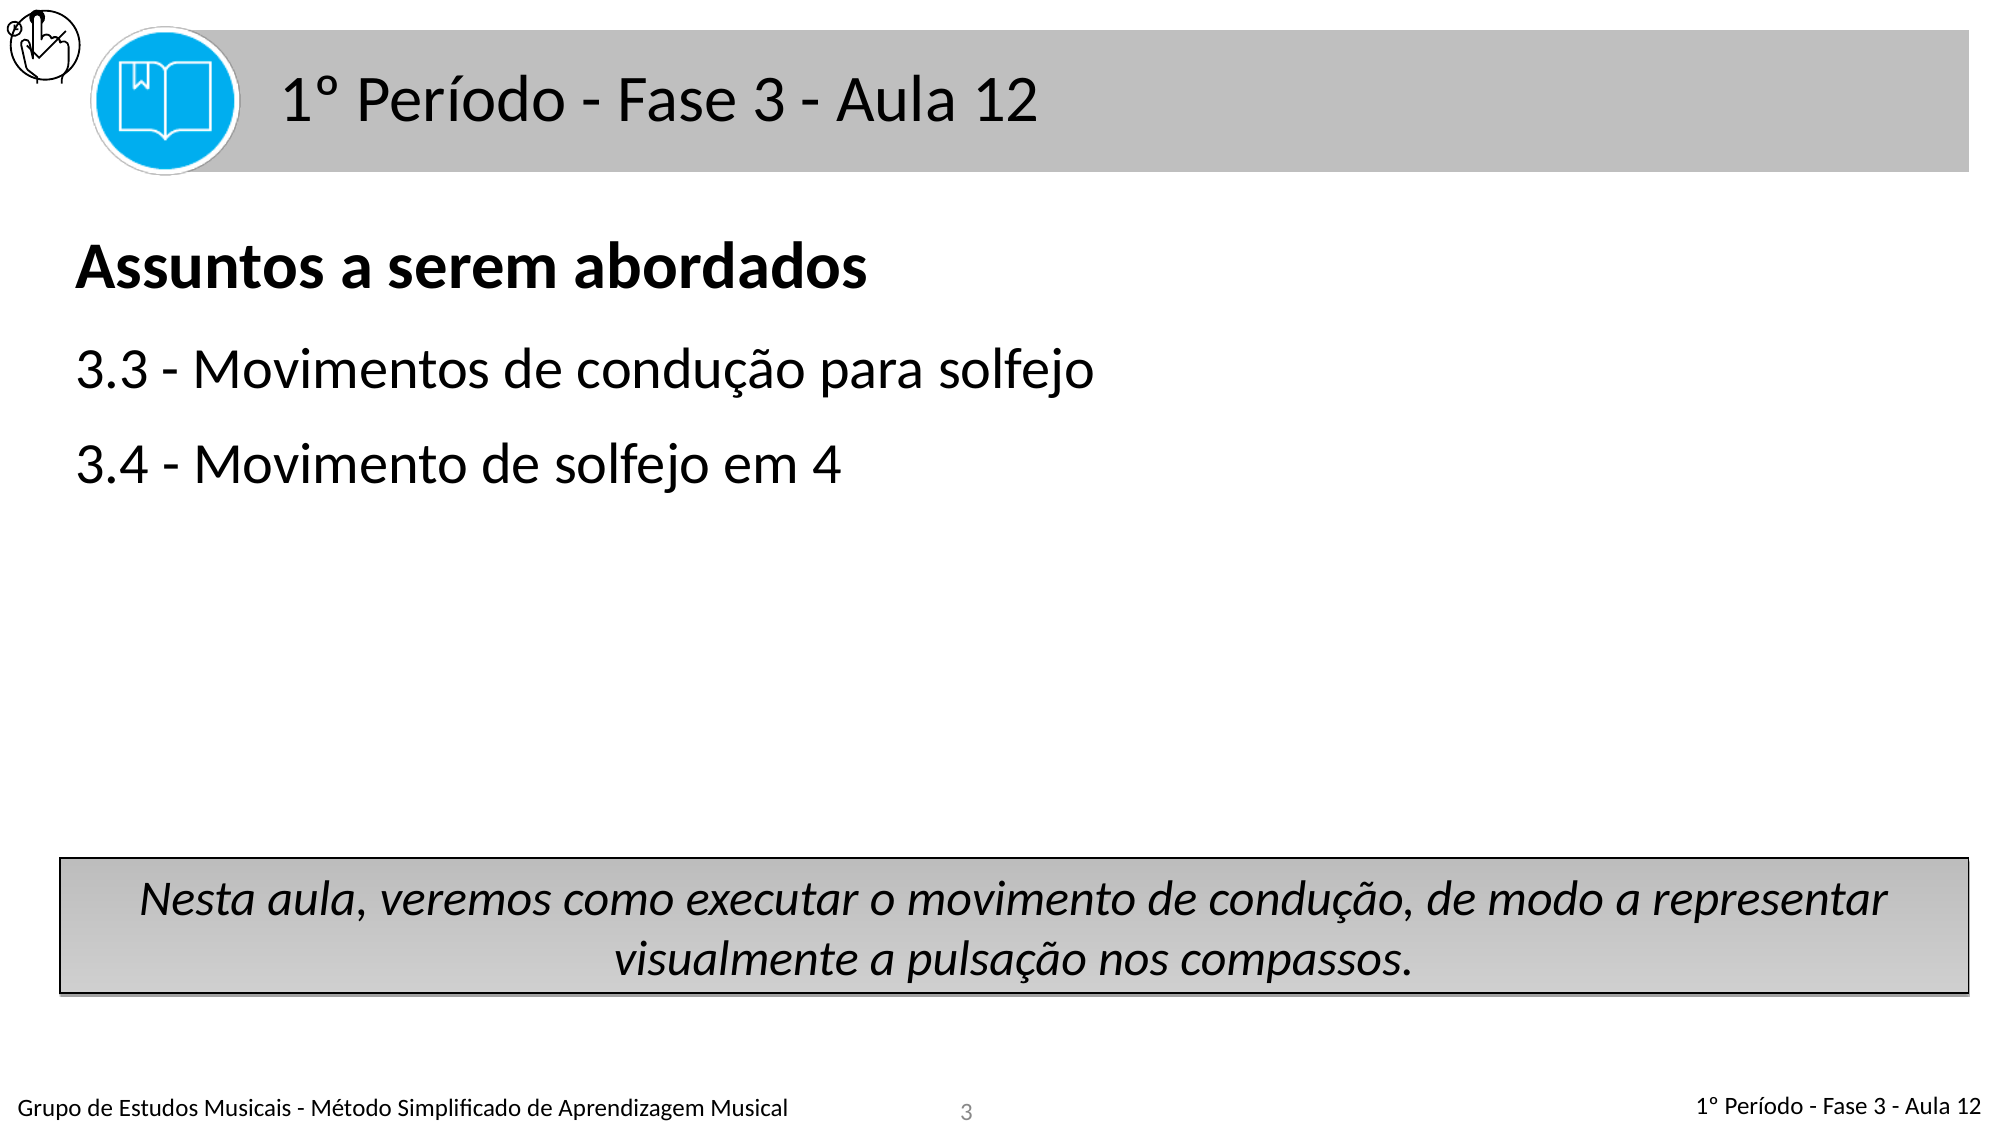

1º Período - Fase 3 - Aula 12
Assuntos a serem abordados
3.3 - Movimentos de condução para solfejo
3.4 - Movimento de solfejo em 4
Nesta aula, veremos como executar o movimento de condução, de modo a representar visualmente a pulsação nos compassos.
1º Período - Fase 3 - Aula 12
Grupo de Estudos Musicais - Método Simplificado de Aprendizagem Musical